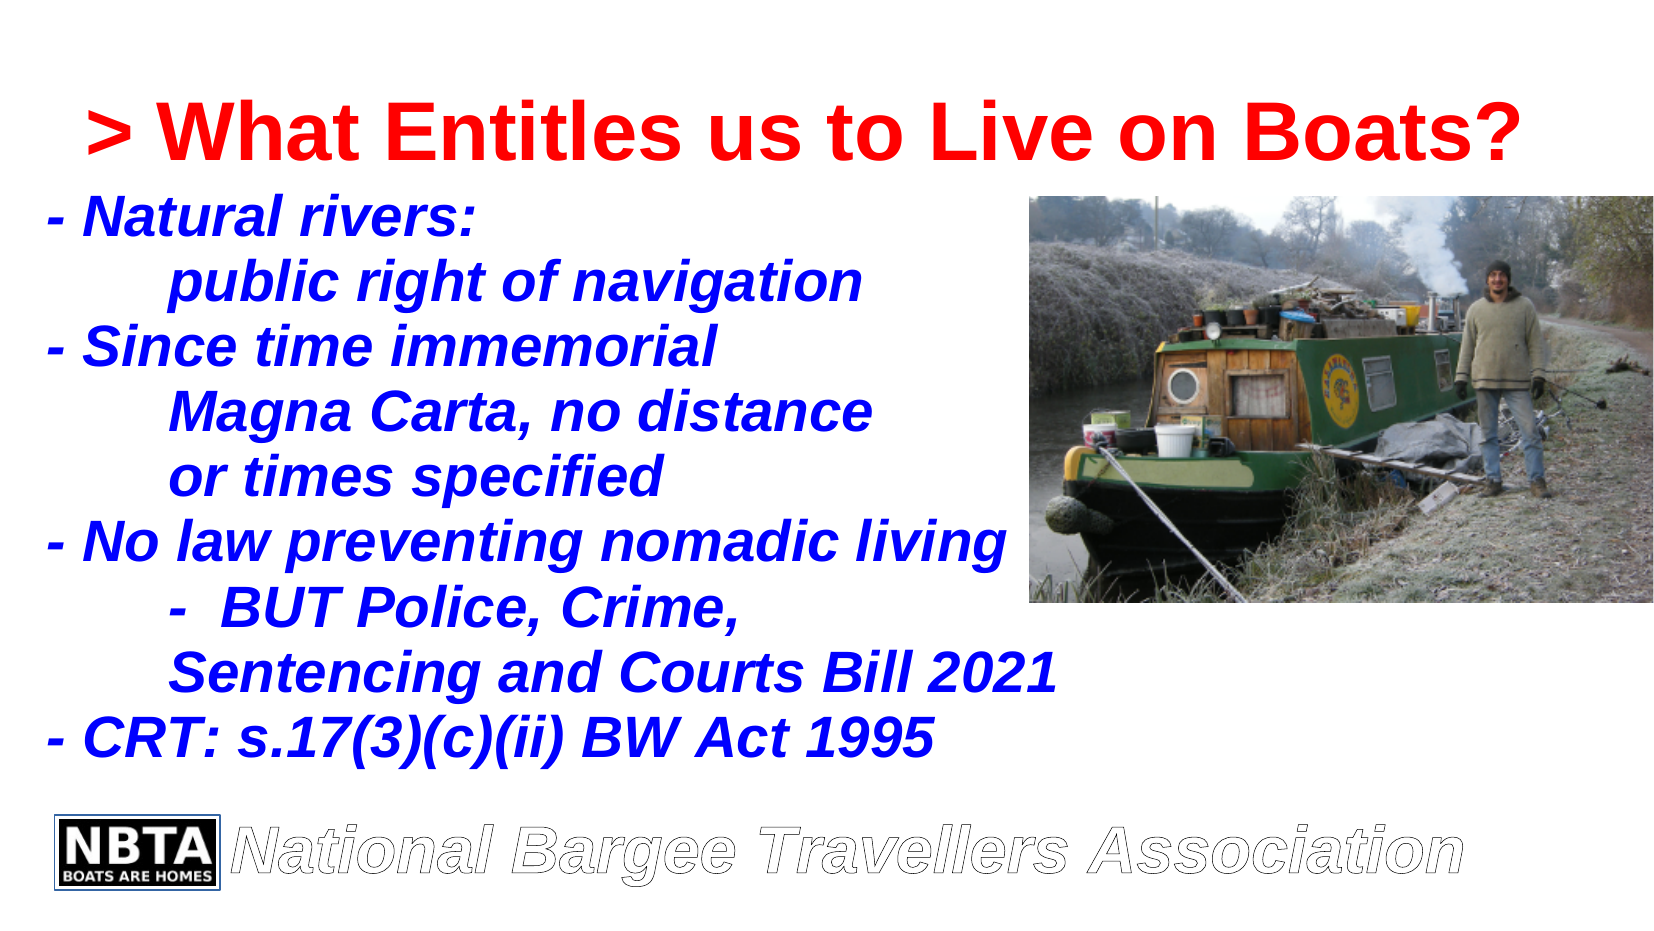

> What Entitles us to Live on Boats?
- Natural rivers:
public right of navigation
- Since time immemorial
Magna Carta, no distance
or times specified
- No law preventing nomadic living
- BUT Police, Crime,
Sentencing and Courts Bill 2021
- CRT: s.17(3)(c)(ii) BW Act 1995
National Bargee Travellers Association